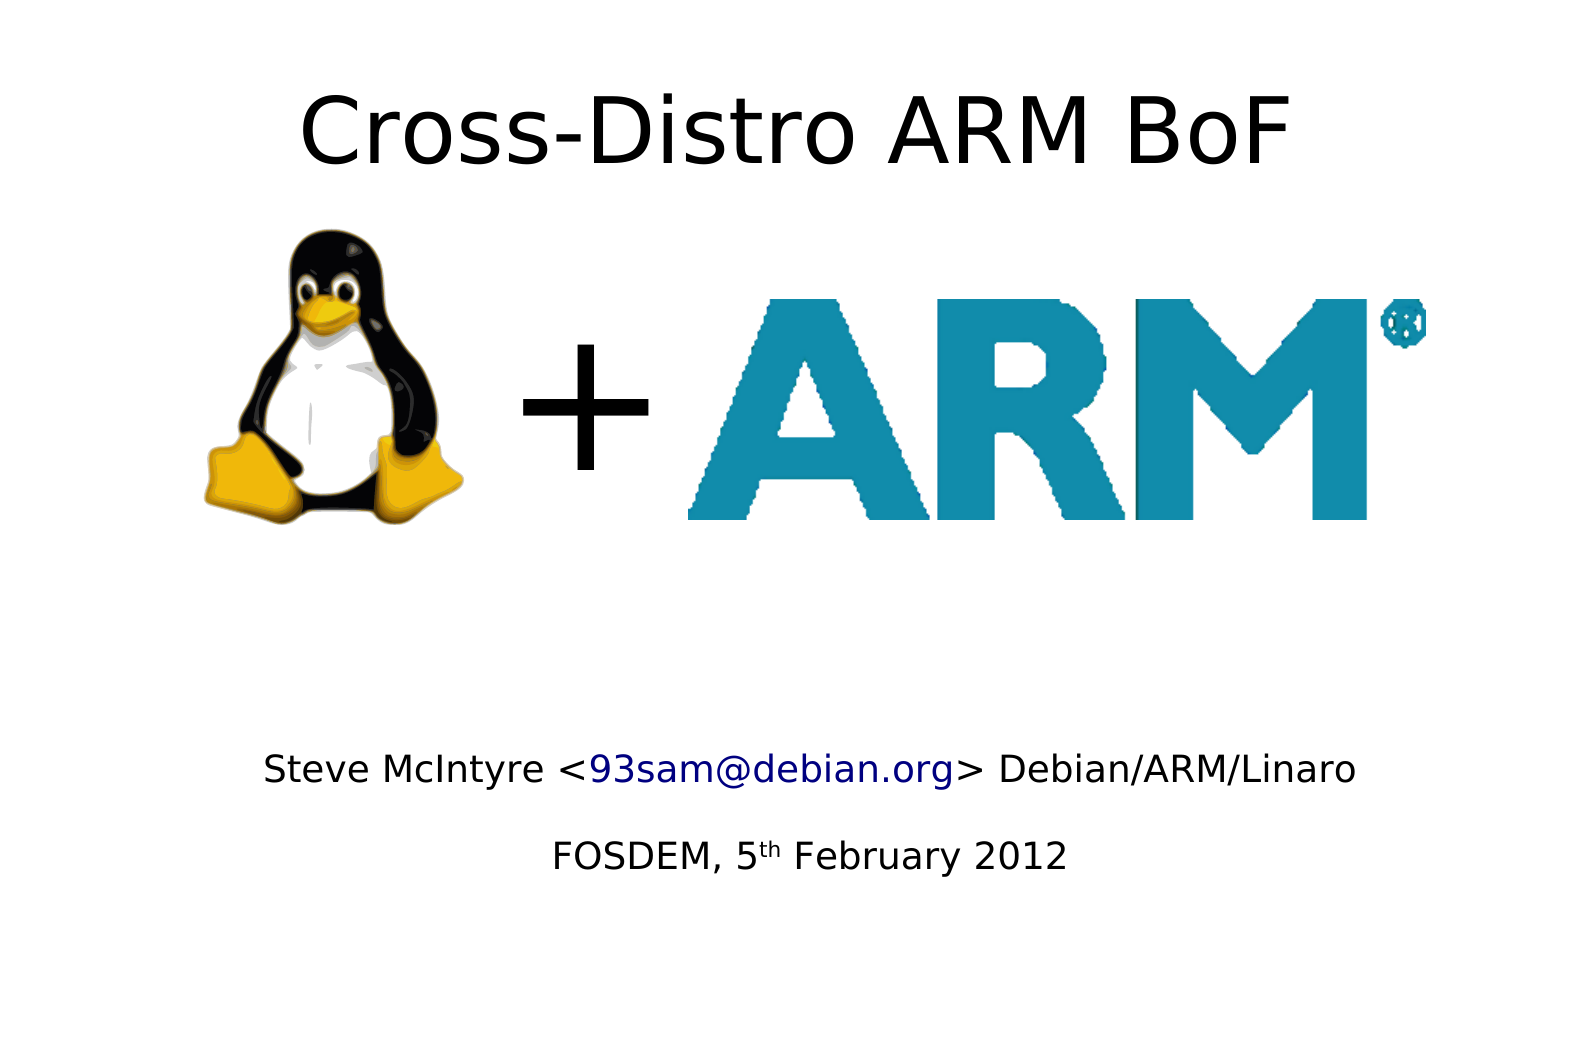

# Cross-Distro ARM BoF
+
Steve McIntyre <93sam@debian.org> Debian/ARM/Linaro
FOSDEM, 5th February 2012
1